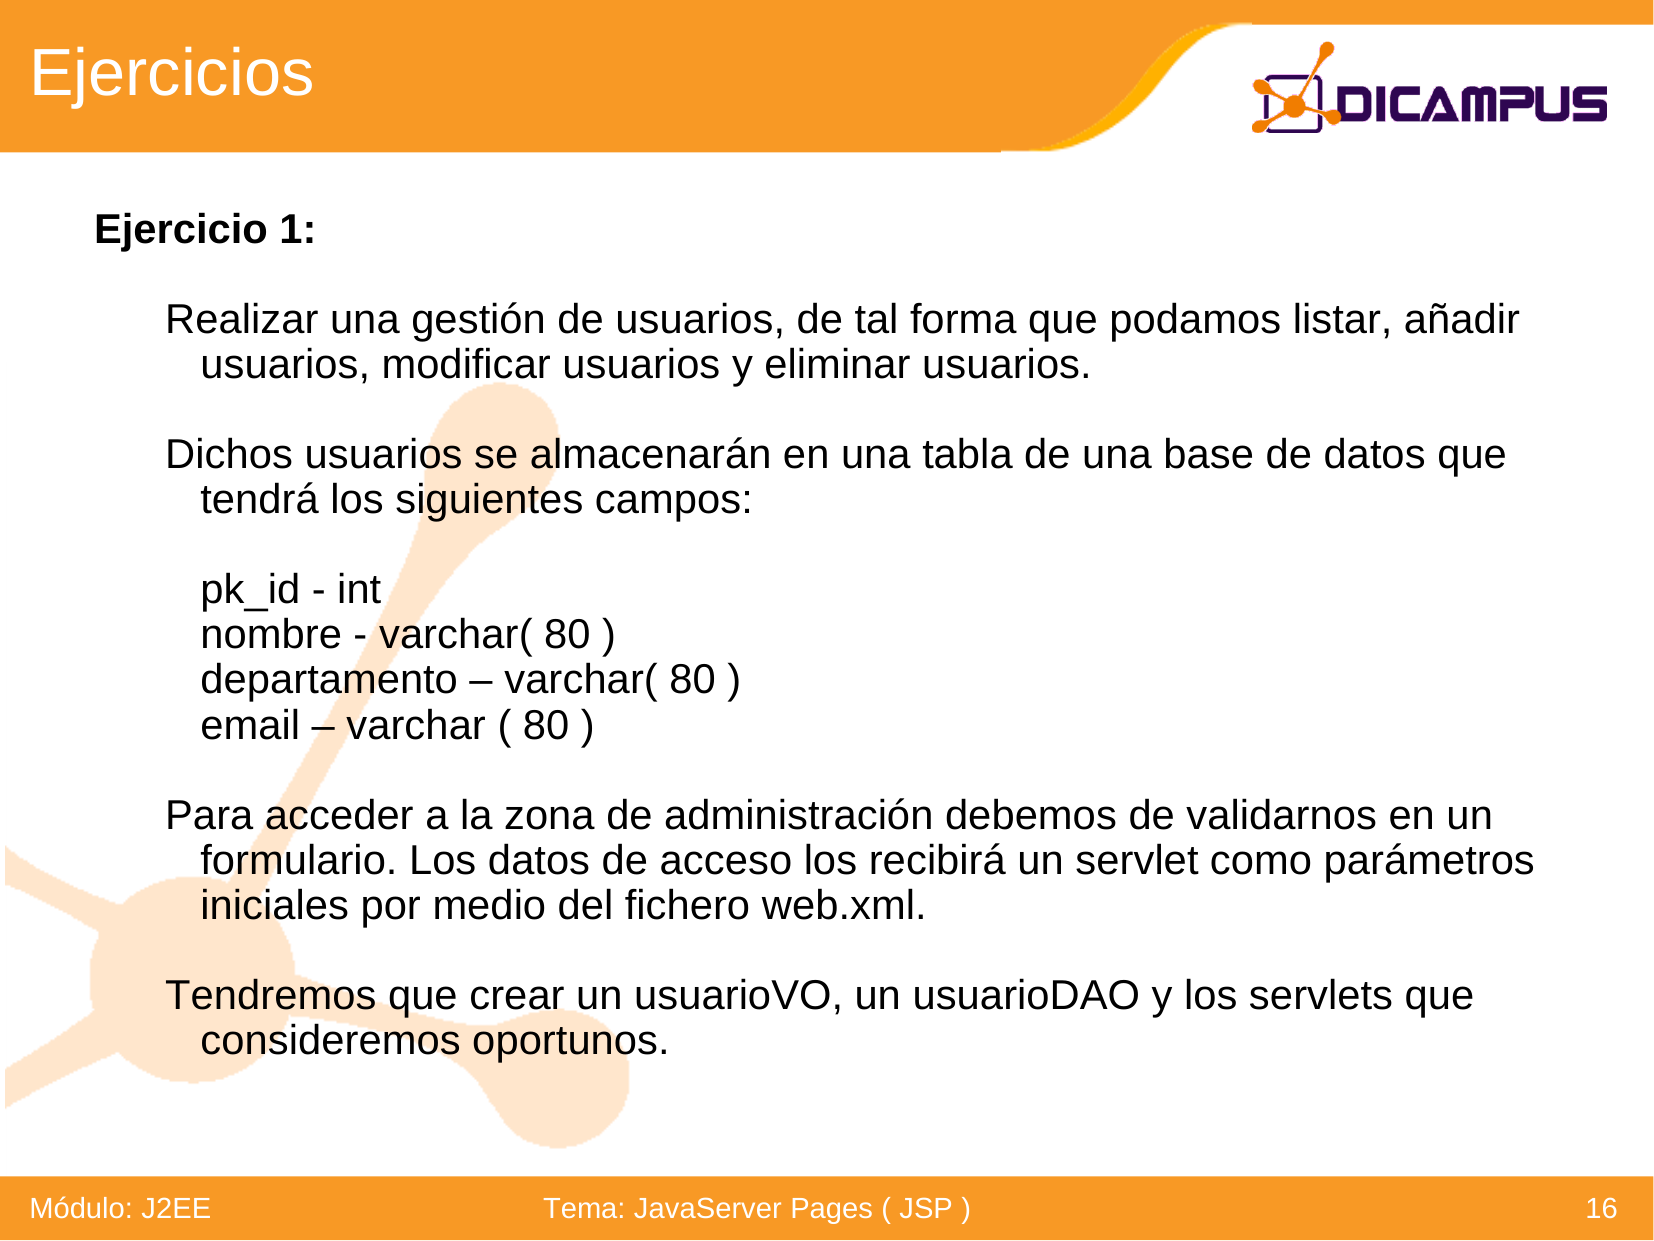

Ejercicios
Ejercicio 1:
Realizar una gestión de usuarios, de tal forma que podamos listar, añadir usuarios, modificar usuarios y eliminar usuarios.
Dichos usuarios se almacenarán en una tabla de una base de datos que tendrá los siguientes campos:
pk_id - int
nombre - varchar( 80 )
departamento – varchar( 80 )
email – varchar ( 80 )
Para acceder a la zona de administración debemos de validarnos en un formulario. Los datos de acceso los recibirá un servlet como parámetros iniciales por medio del fichero web.xml.
Tendremos que crear un usuarioVO, un usuarioDAO y los servlets que consideremos oportunos.
Módulo: J2EE
Tema: JavaServer Pages ( JSP )